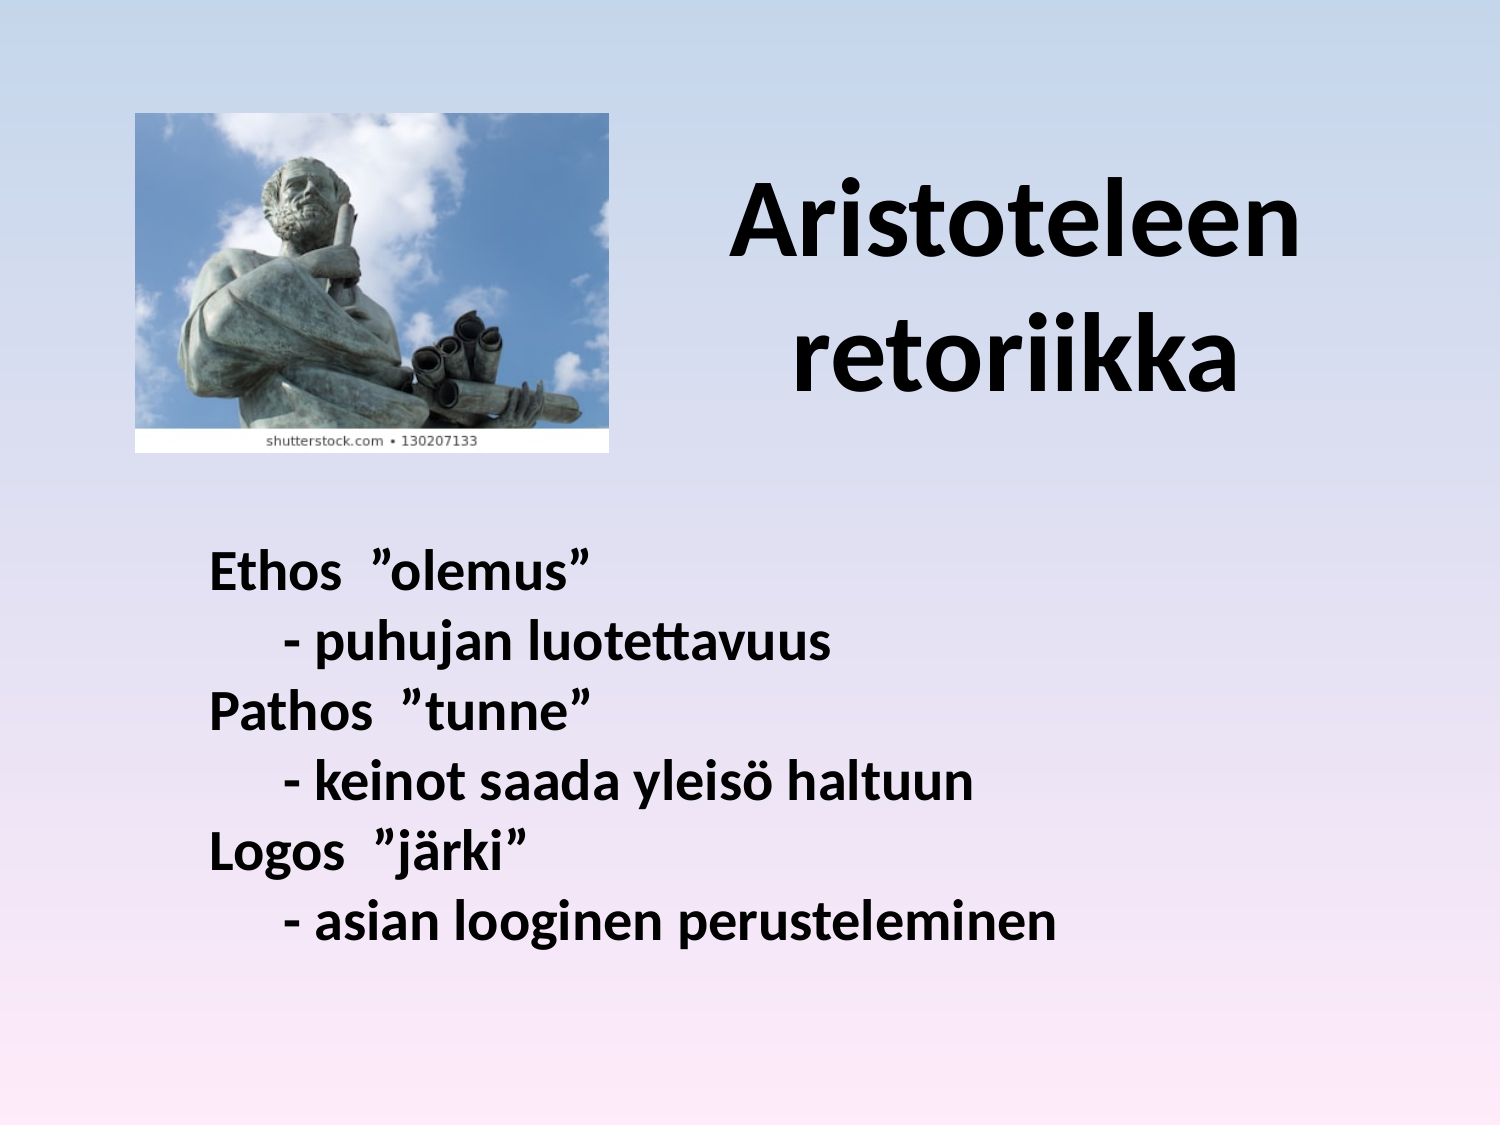

# Aristoteleen retoriikka
Ethos  ”olemus”
	- puhujan luotettavuus
Pathos  ”tunne”
	- keinot saada yleisö haltuun
Logos  ”järki”
	- asian looginen perusteleminen